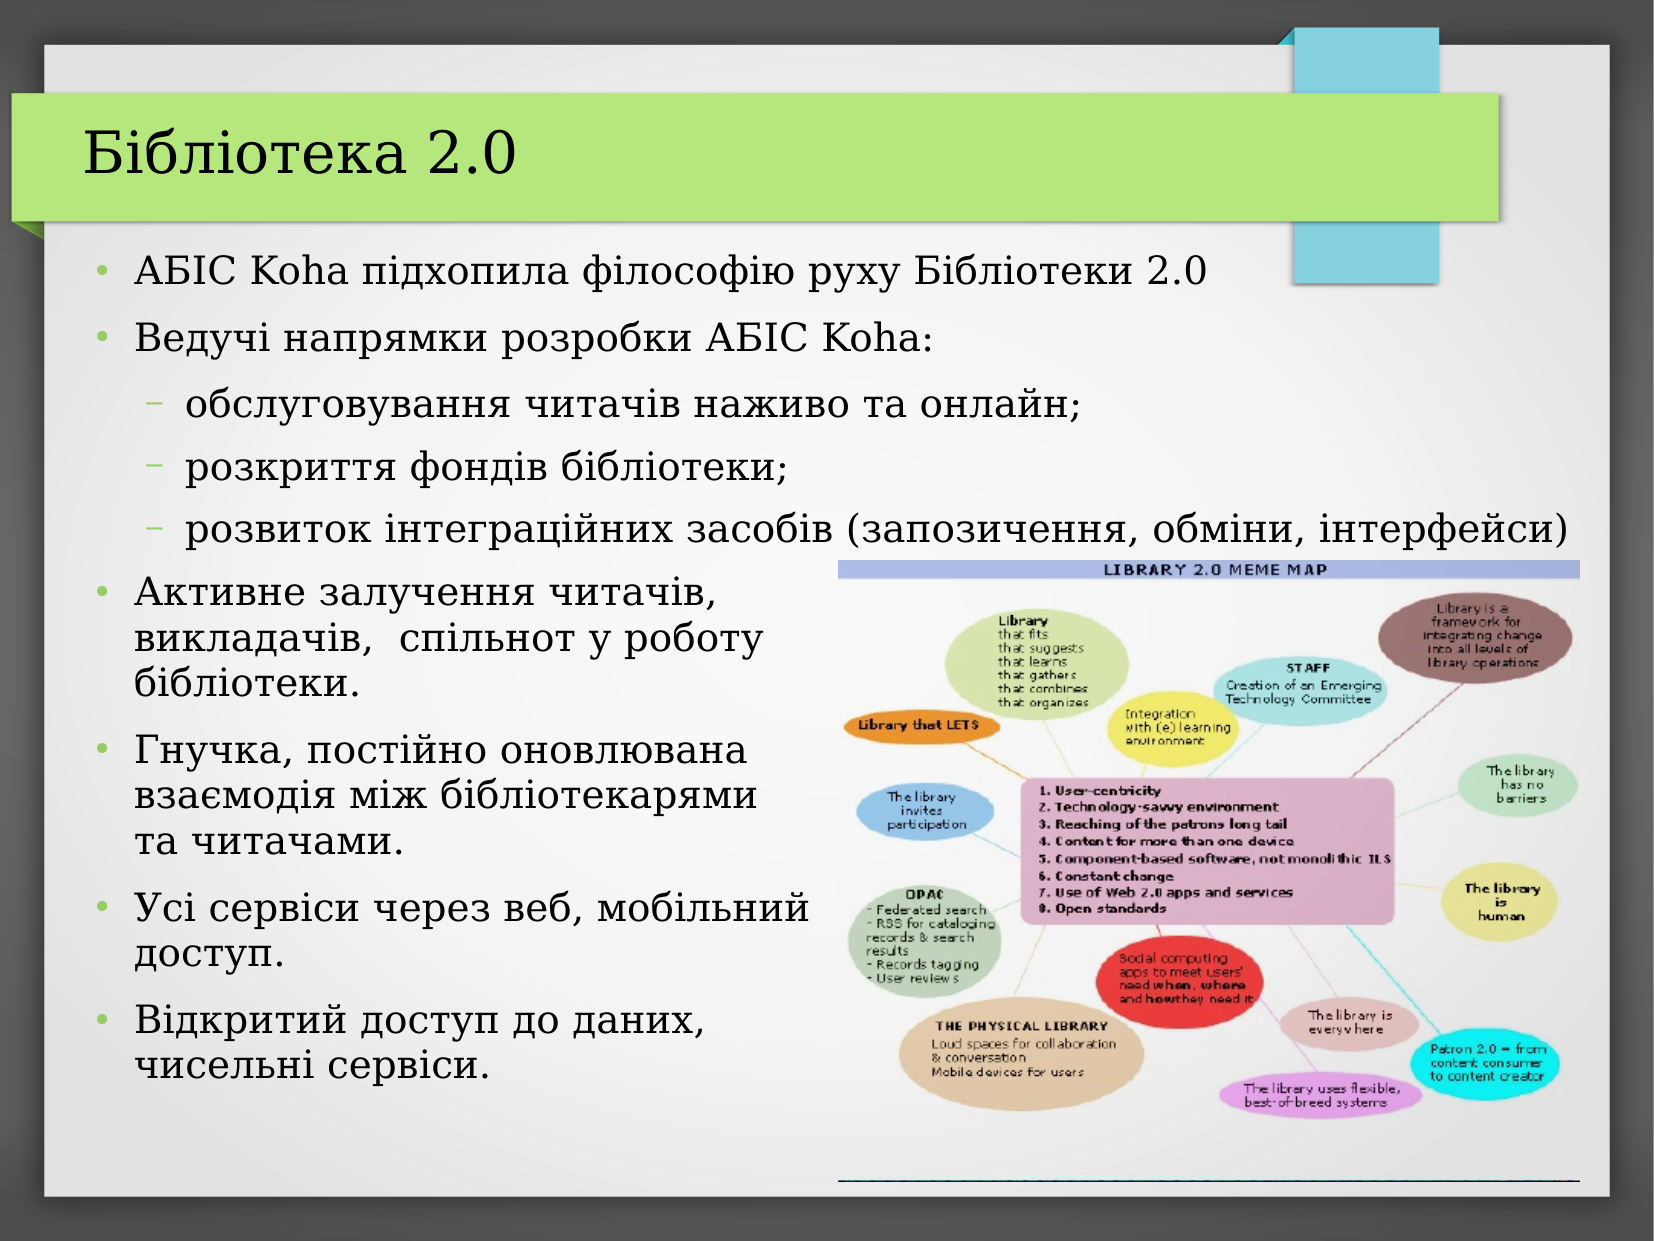

# Бібліотека 2.0
АБІС Koha підхопила філософію руху Бібліотеки 2.0
Ведучі напрямки розробки АБІС Koha:
обслуговування читачів наживо та онлайн;
розкриття фондів бібліотеки;
розвиток інтеграційних засобів (запозичення, обміни, інтерфейси)
Активне залучення читачів,
викладачів, спільнот у роботу
бібліотеки.
Гнучка, постійно оновлювана
взаємодія між бібліотекарями
та читачами.
Усі сервіси через веб, мобільний
доступ.
Відкритий доступ до даних,
чисельні сервіси.